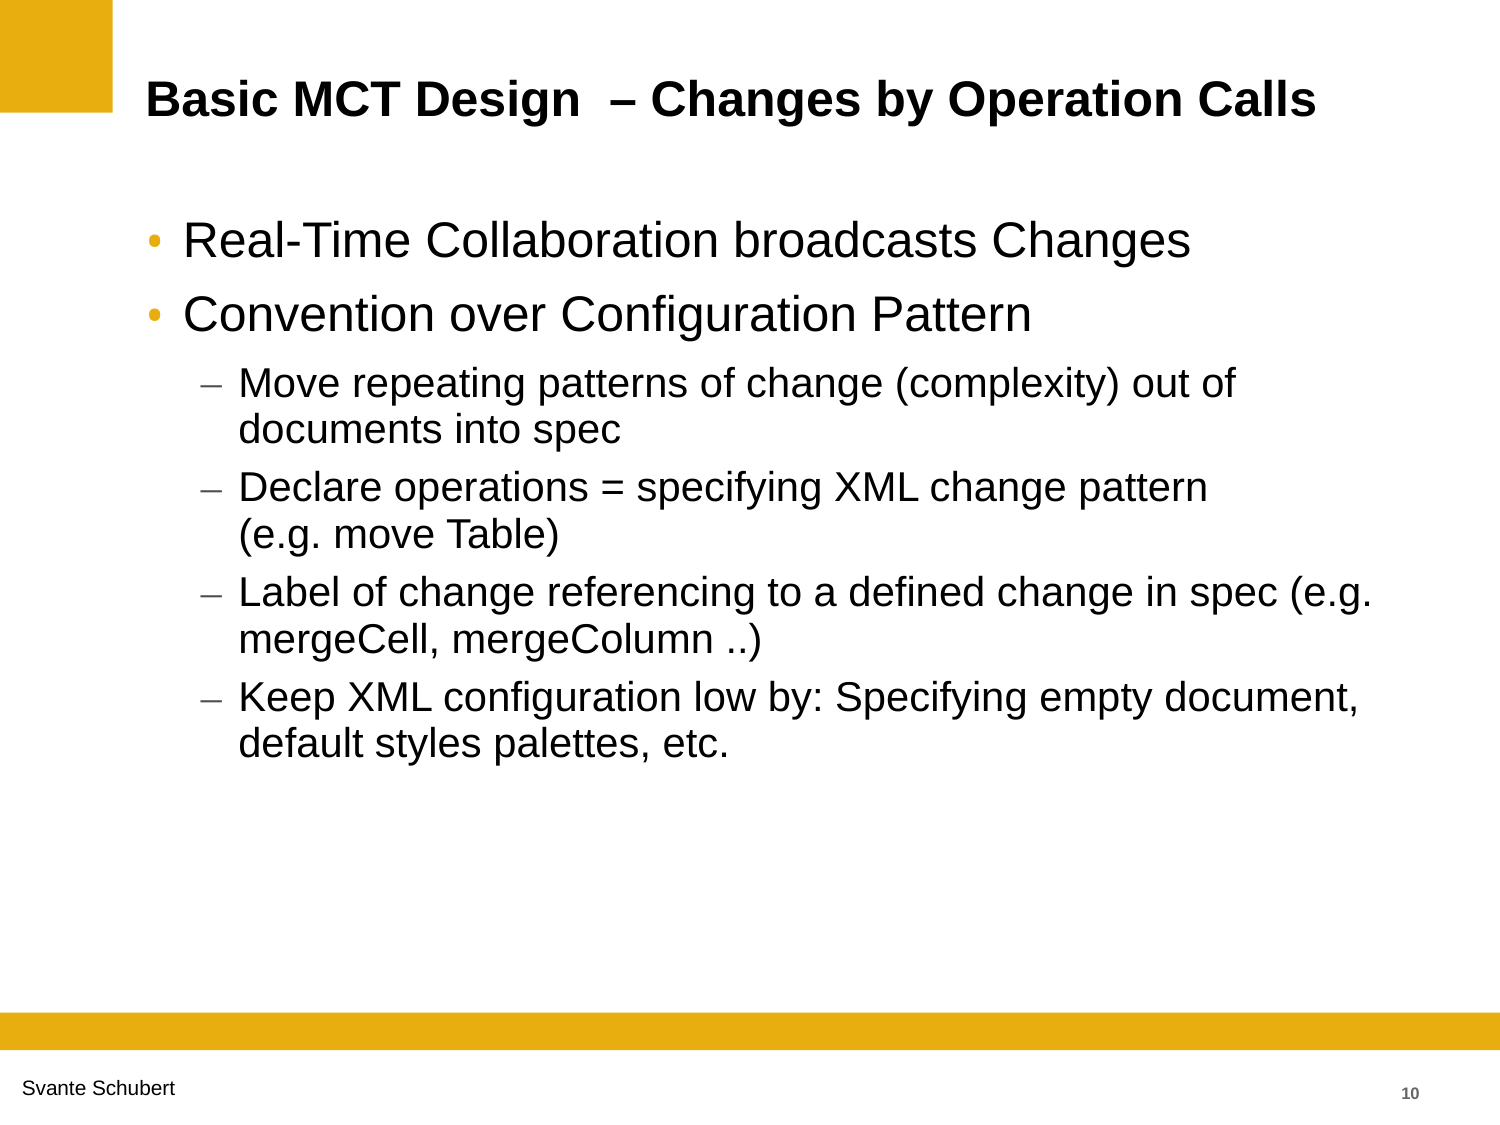

# Basic MCT Design – Changes by Operation Calls
Real-Time Collaboration broadcasts Changes
Convention over Configuration Pattern
Move repeating patterns of change (complexity) out of documents into spec
Declare operations = specifying XML change pattern
(e.g. move Table)
Label of change referencing to a defined change in spec (e.g. mergeCell, mergeColumn ..)
Keep XML configuration low by: Specifying empty document, default styles palettes, etc.
Svante Schubert